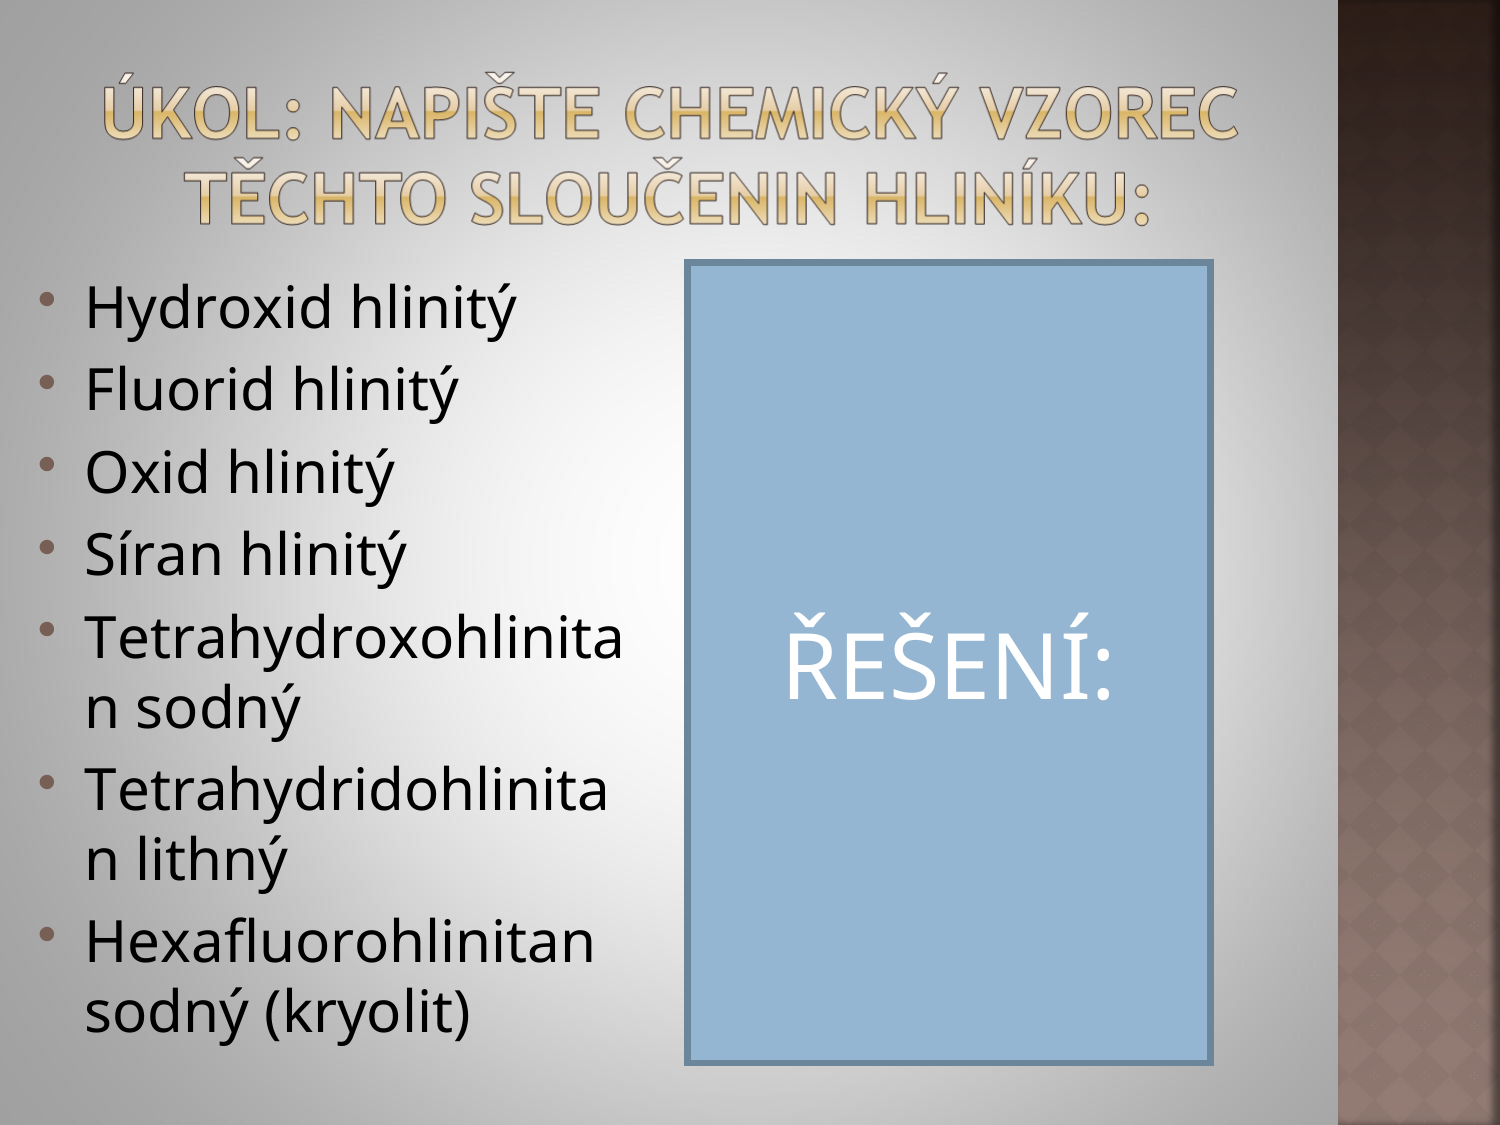

# Hydroxid hlinitý
Fluorid hlinitý
Oxid hlinitý
Síran hlinitý
Tetrahydroxohlinitan sodný
Tetrahydridohlinitan lithný
Hexafluorohlinitan sodný (kryolit)
 Al(OH)3
 AlF3
 Al2O3
 Al2(SO4)3
 Na[Al(OH)4]
 Li[AlH4]
 Na3[AlF6]
ŘEŠENÍ: